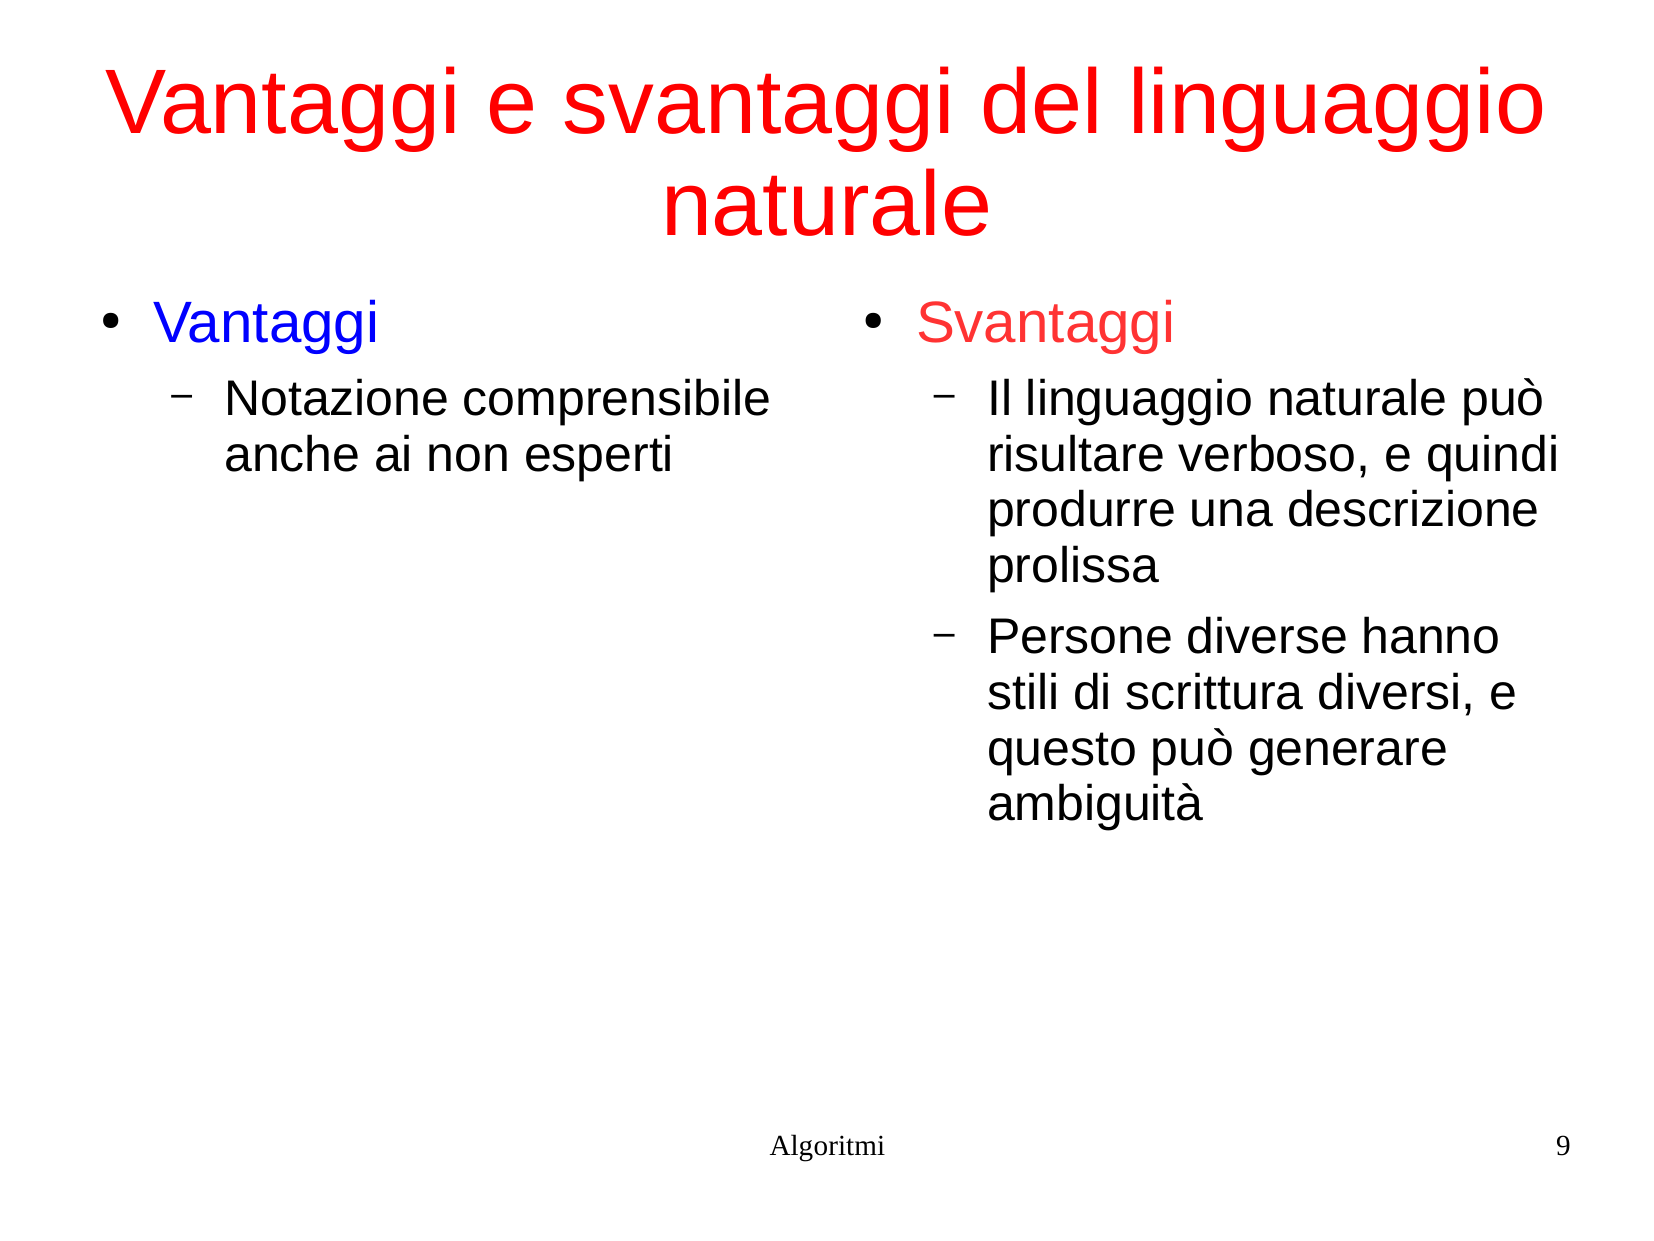

# Vantaggi e svantaggi del linguaggio naturale
Vantaggi
Notazione comprensibile anche ai non esperti
Svantaggi
Il linguaggio naturale può risultare verboso, e quindi produrre una descrizione prolissa
Persone diverse hanno stili di scrittura diversi, e questo può generare ambiguità
Algoritmi
9